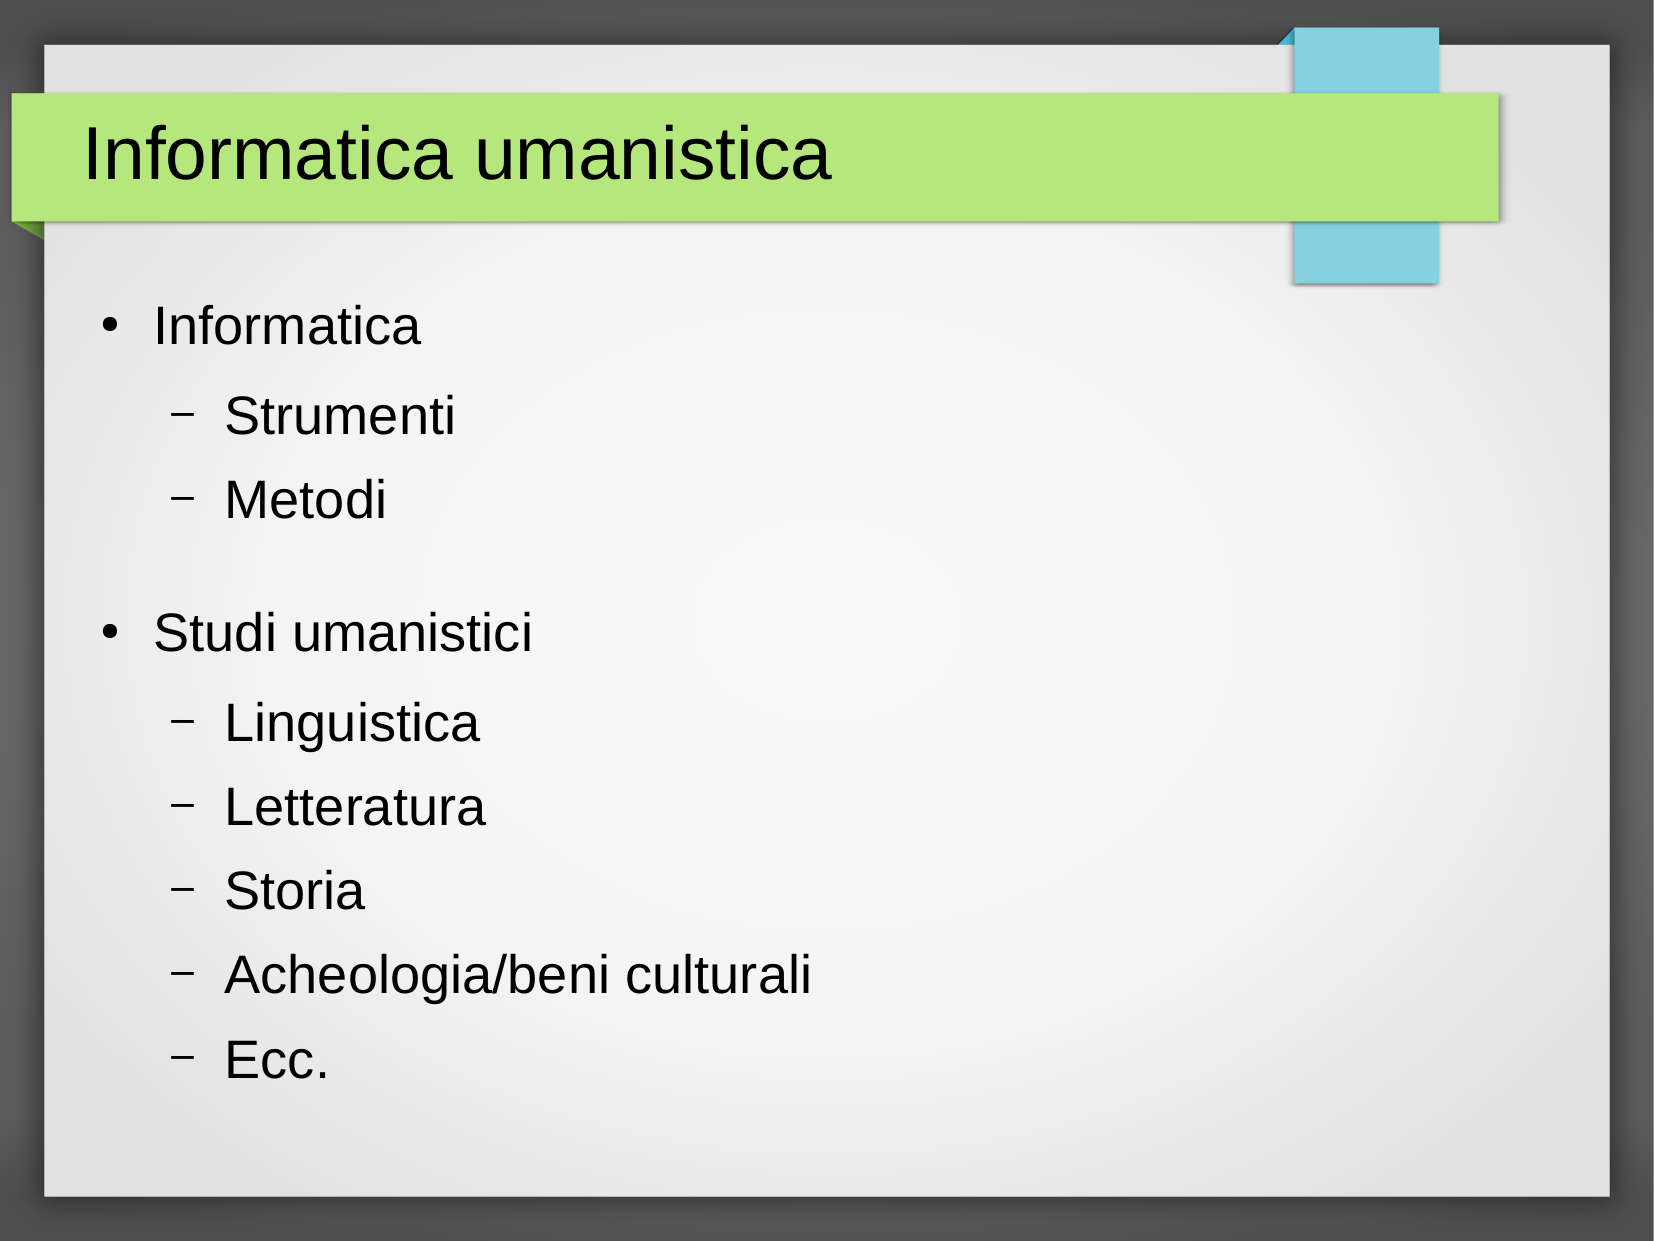

# Informatica umanistica
Informatica
Strumenti
Metodi
Studi umanistici
Linguistica
Letteratura
Storia
Acheologia/beni culturali
Ecc.